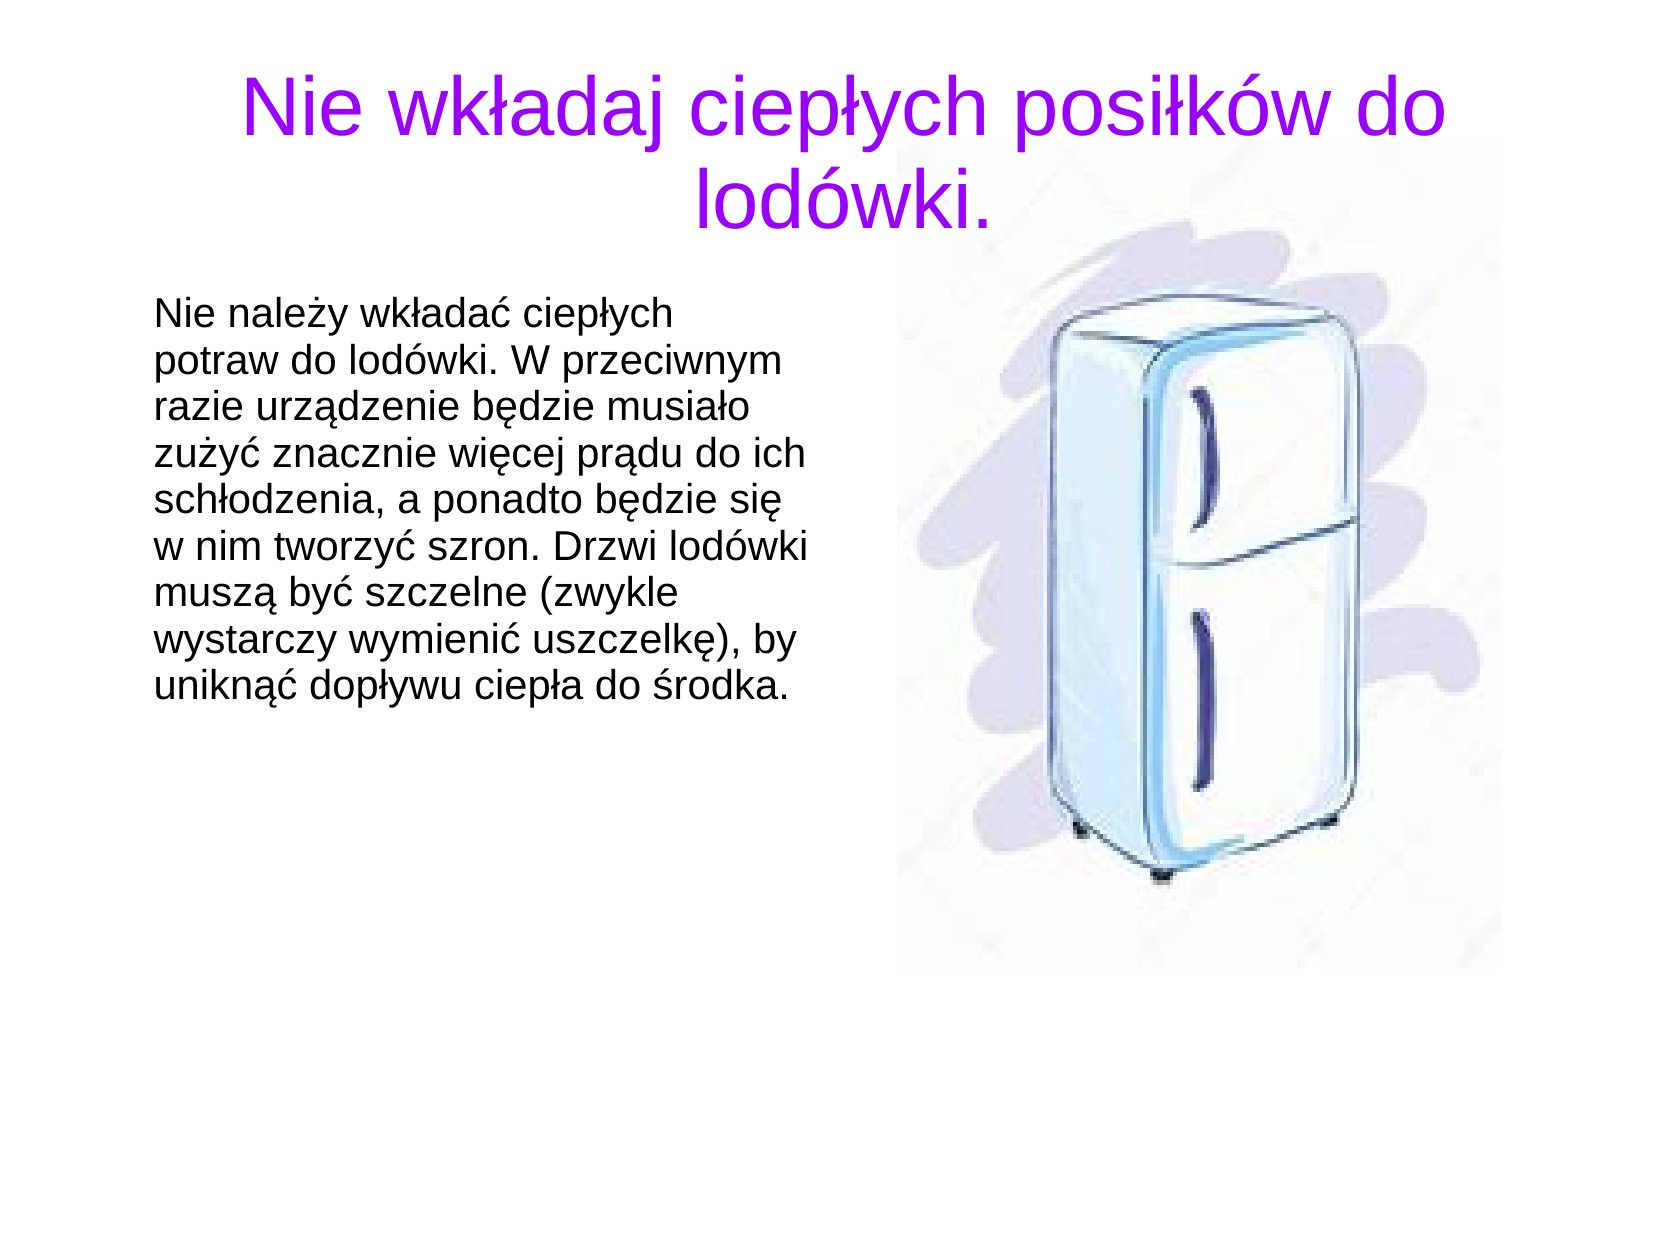

Nie wkładaj ciepłych posiłków do lodówki.
# Nie należy wkładać ciepłych potraw do lodówki. W przeciwnym razie urządzenie będzie musiało zużyć znacznie więcej prądu do ich schłodzenia, a ponadto będzie się w nim tworzyć szron. Drzwi lodówki muszą być szczelne (zwykle wystarczy wymienić uszczelkę), by uniknąć dopływu ciepła do środka.